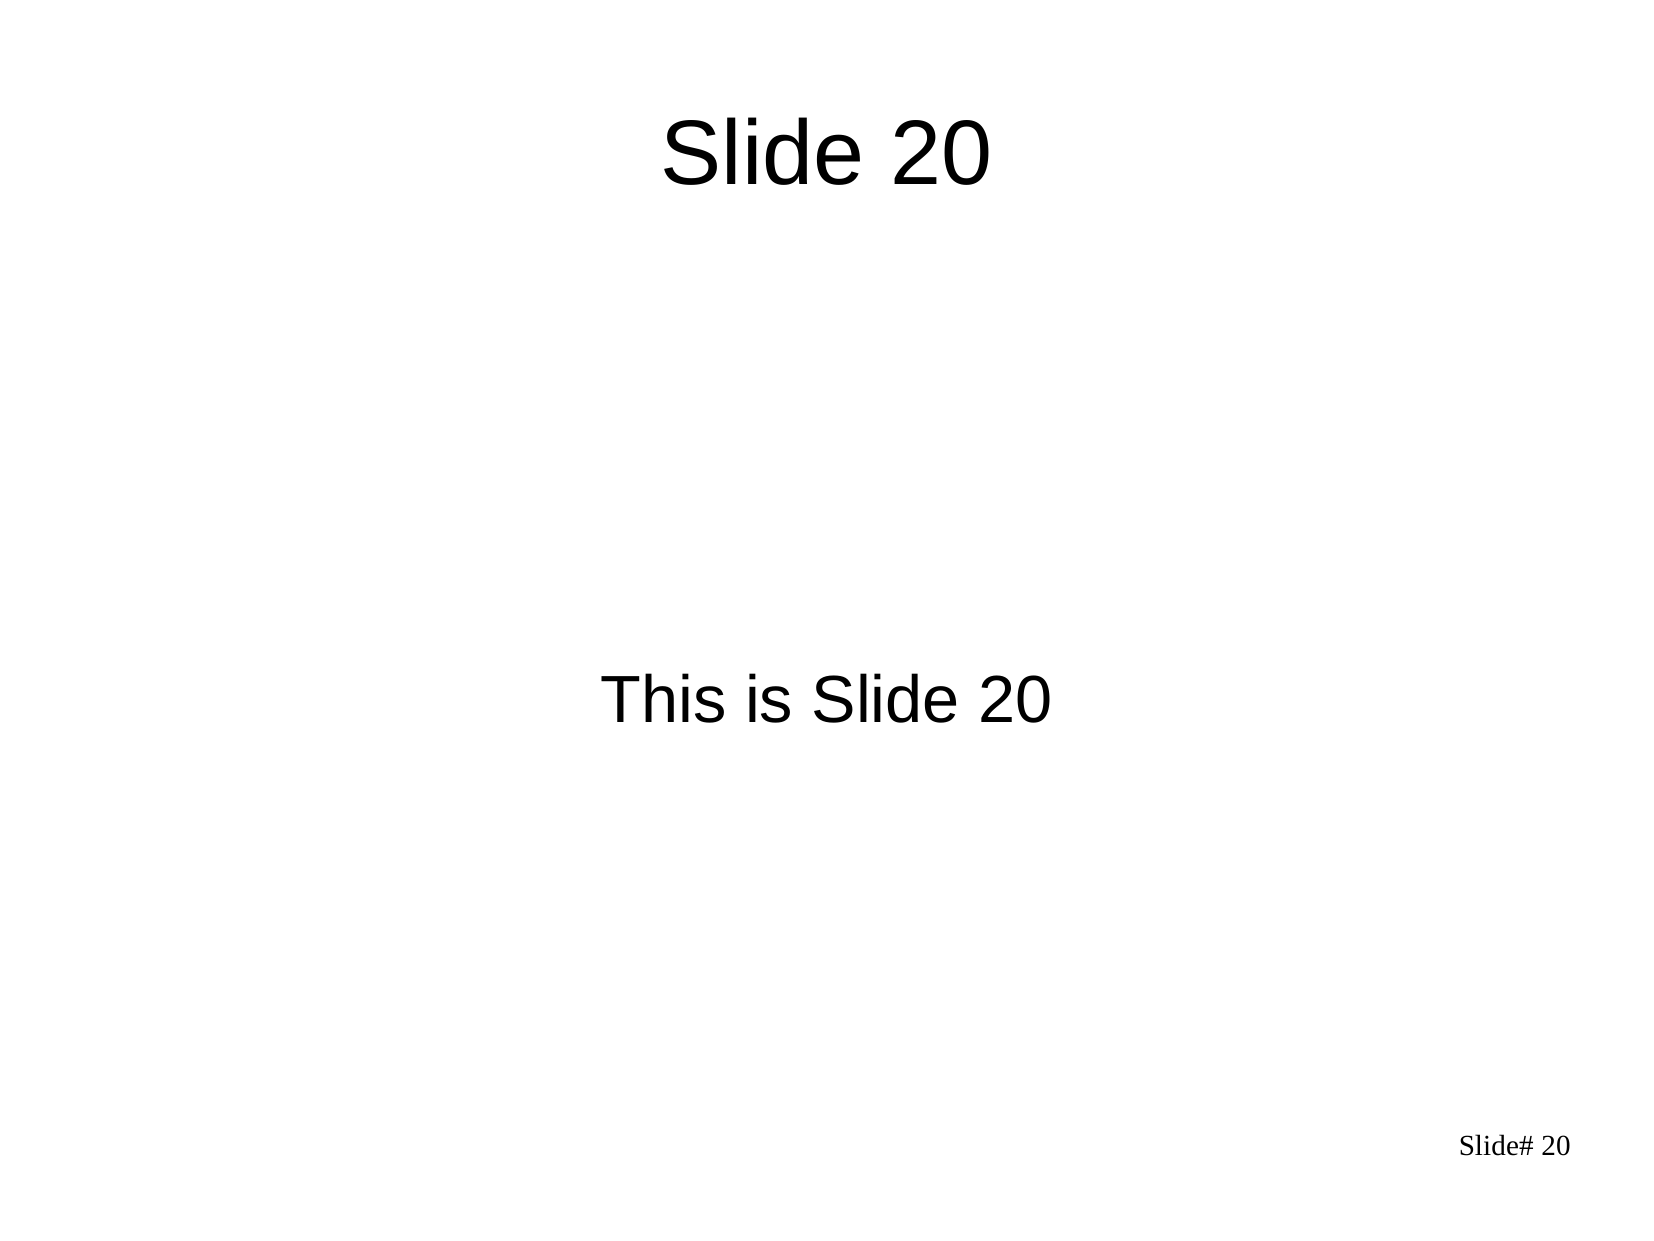

# Slide 20
This is Slide 20
20